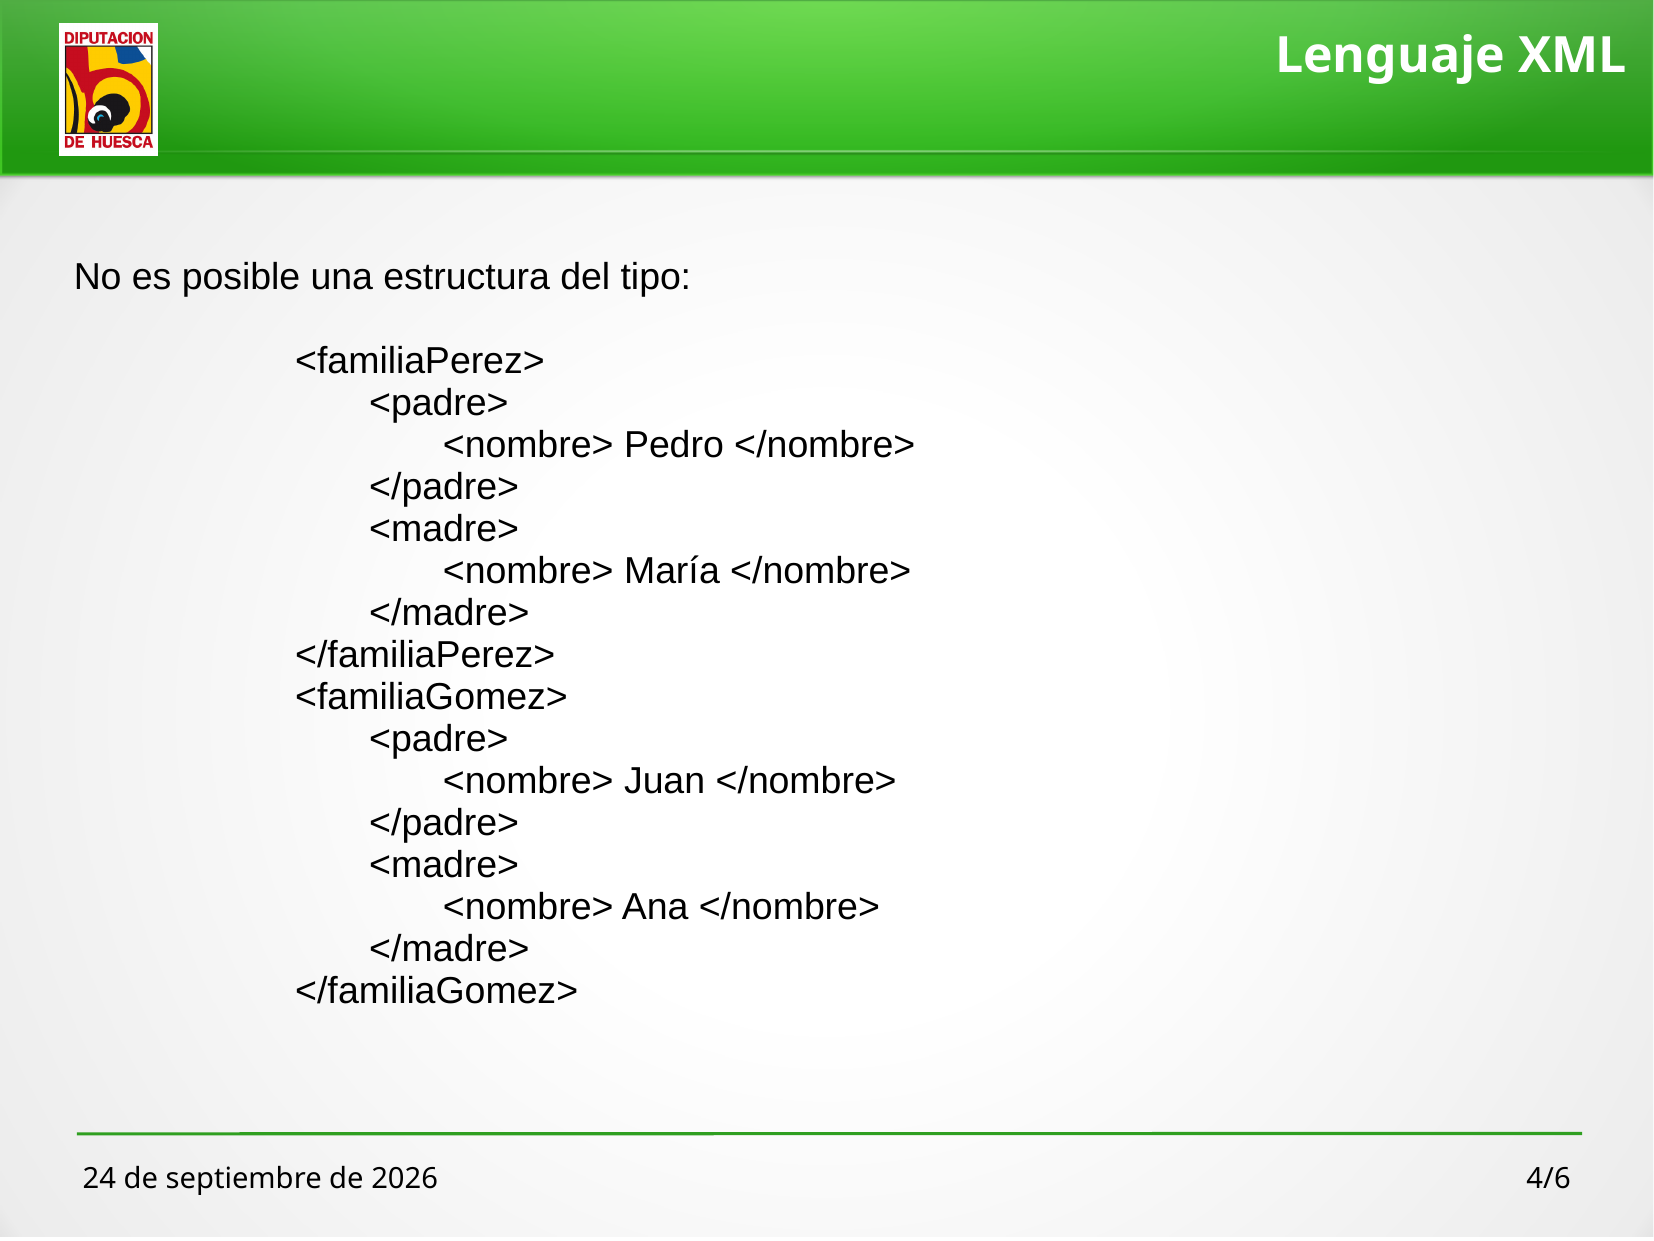

Lenguaje XML
No es posible una estructura del tipo:
			<familiaPerez>
				<padre>
					<nombre> Pedro </nombre>
				</padre>
				<madre>
					<nombre> María </nombre>
				</madre>
			</familiaPerez>
			<familiaGomez>
				<padre>
					<nombre> Juan </nombre>
				</padre>
				<madre>
					<nombre> Ana </nombre>
				</madre>
			</familiaGomez>
4